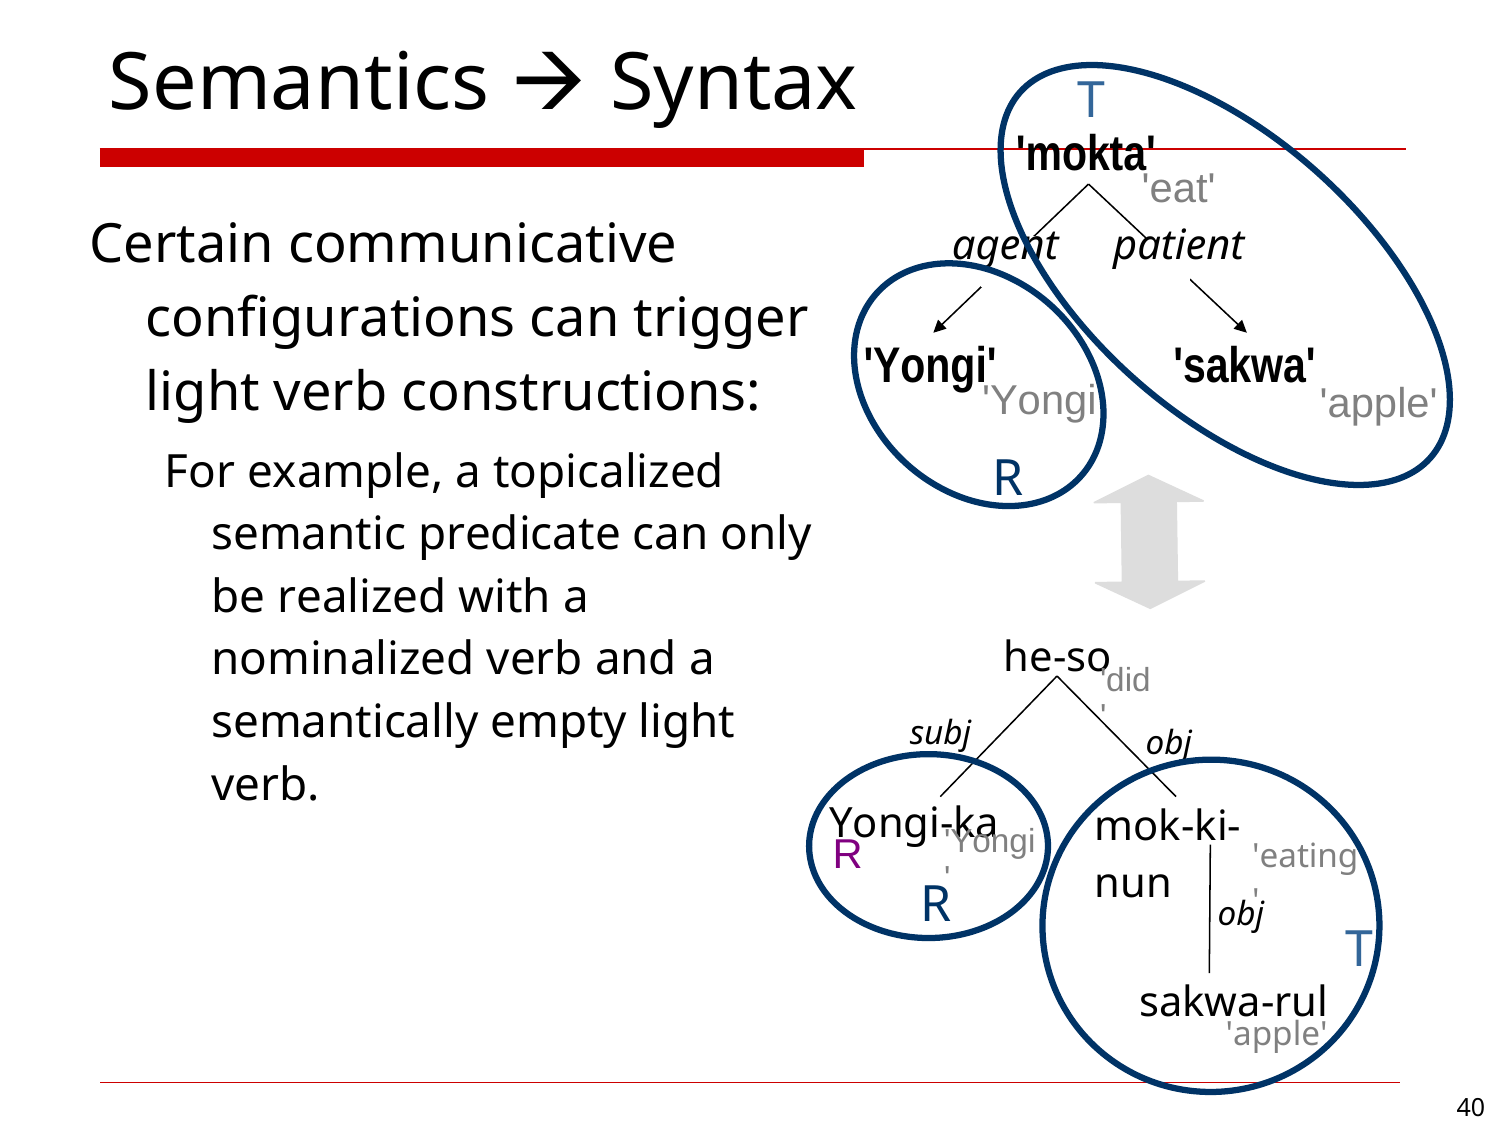

T
'mokta'
'eat'
patient
agent
'Yongi'
'sakwa'
'Yongi'
'apple'
R
Semantics  Syntax
# Certain communicative configurations can trigger light verb constructions:
For example, a topicalized semantic predicate can only be realized with a nominalized verb and a semantically empty light verb.
he-so
'did'
subj
obj
Yongi-ka
mok-ki-nun
'eating'
'Yongi'
R
R
obj
T
sakwa-rul
'apple'
40